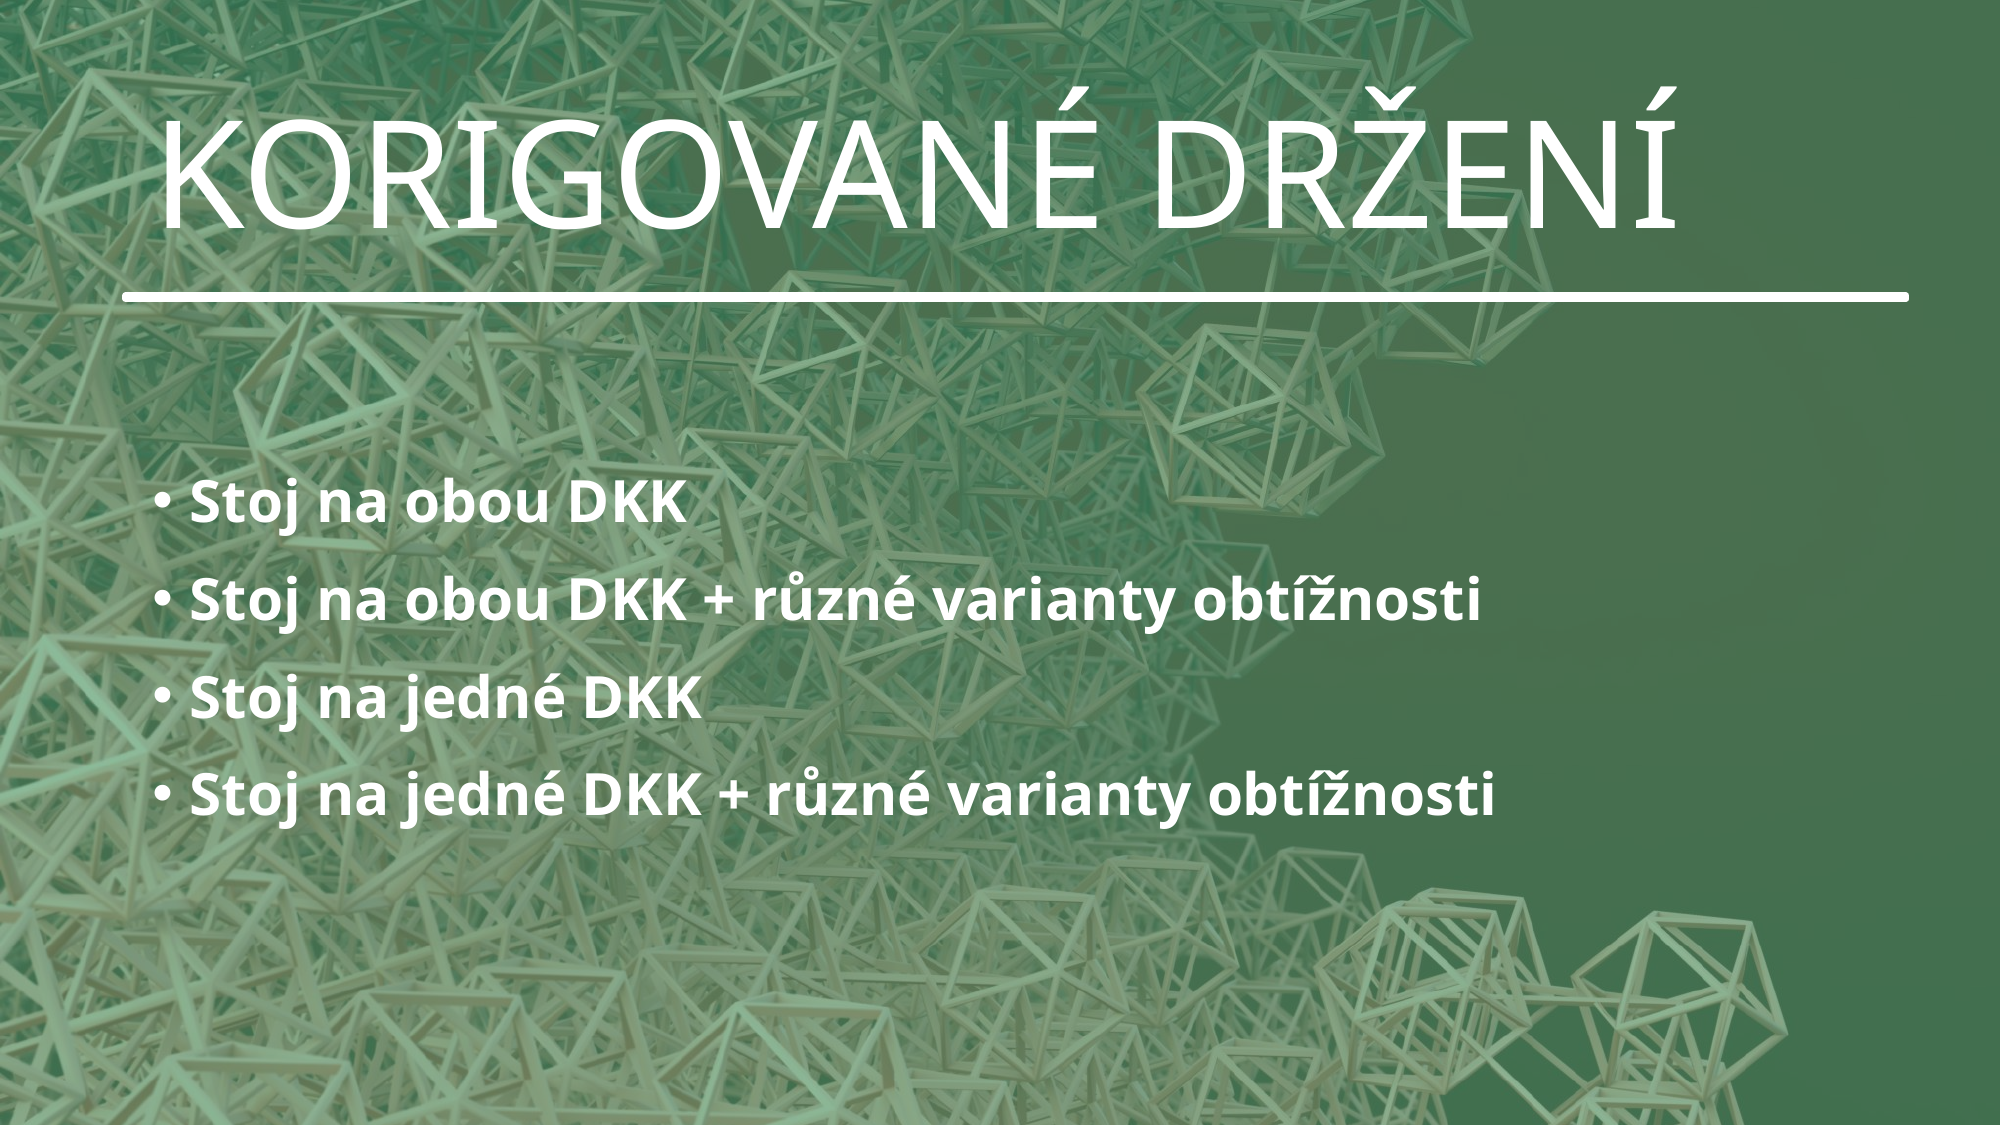

# KORIGOVANÉ DRŽENÍ
Stoj na obou DKK
Stoj na obou DKK + různé varianty obtížnosti
Stoj na jedné DKK
Stoj na jedné DKK + různé varianty obtížnosti